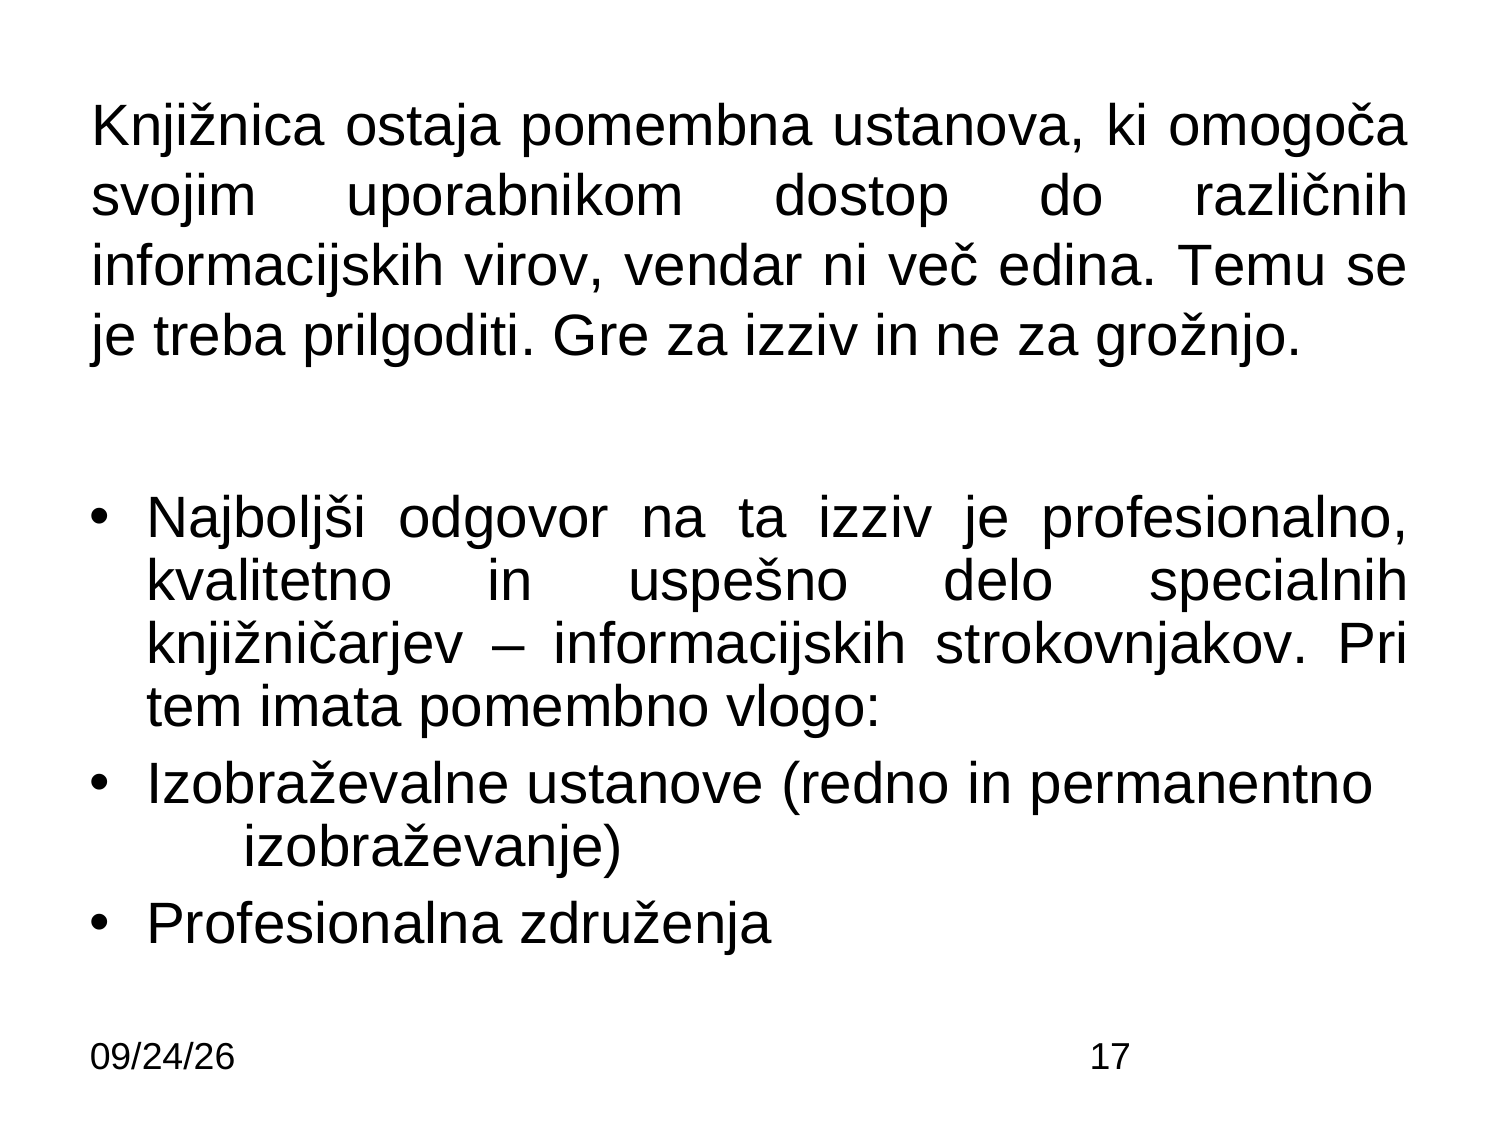

# Knjižnica ostaja pomembna ustanova, ki omogoča svojim uporabnikom dostop do različnih informacijskih virov, vendar ni več edina. Temu se je treba prilgoditi. Gre za izziv in ne za grožnjo.
Najboljši odgovor na ta izziv je profesionalno, kvalitetno in uspešno delo specialnih knjižničarjev – informacijskih strokovnjakov. Pri tem imata pomembno vlogo:
Izobraževalne ustanove (redno in permanentno izobraževanje)
Profesionalna združenja
17